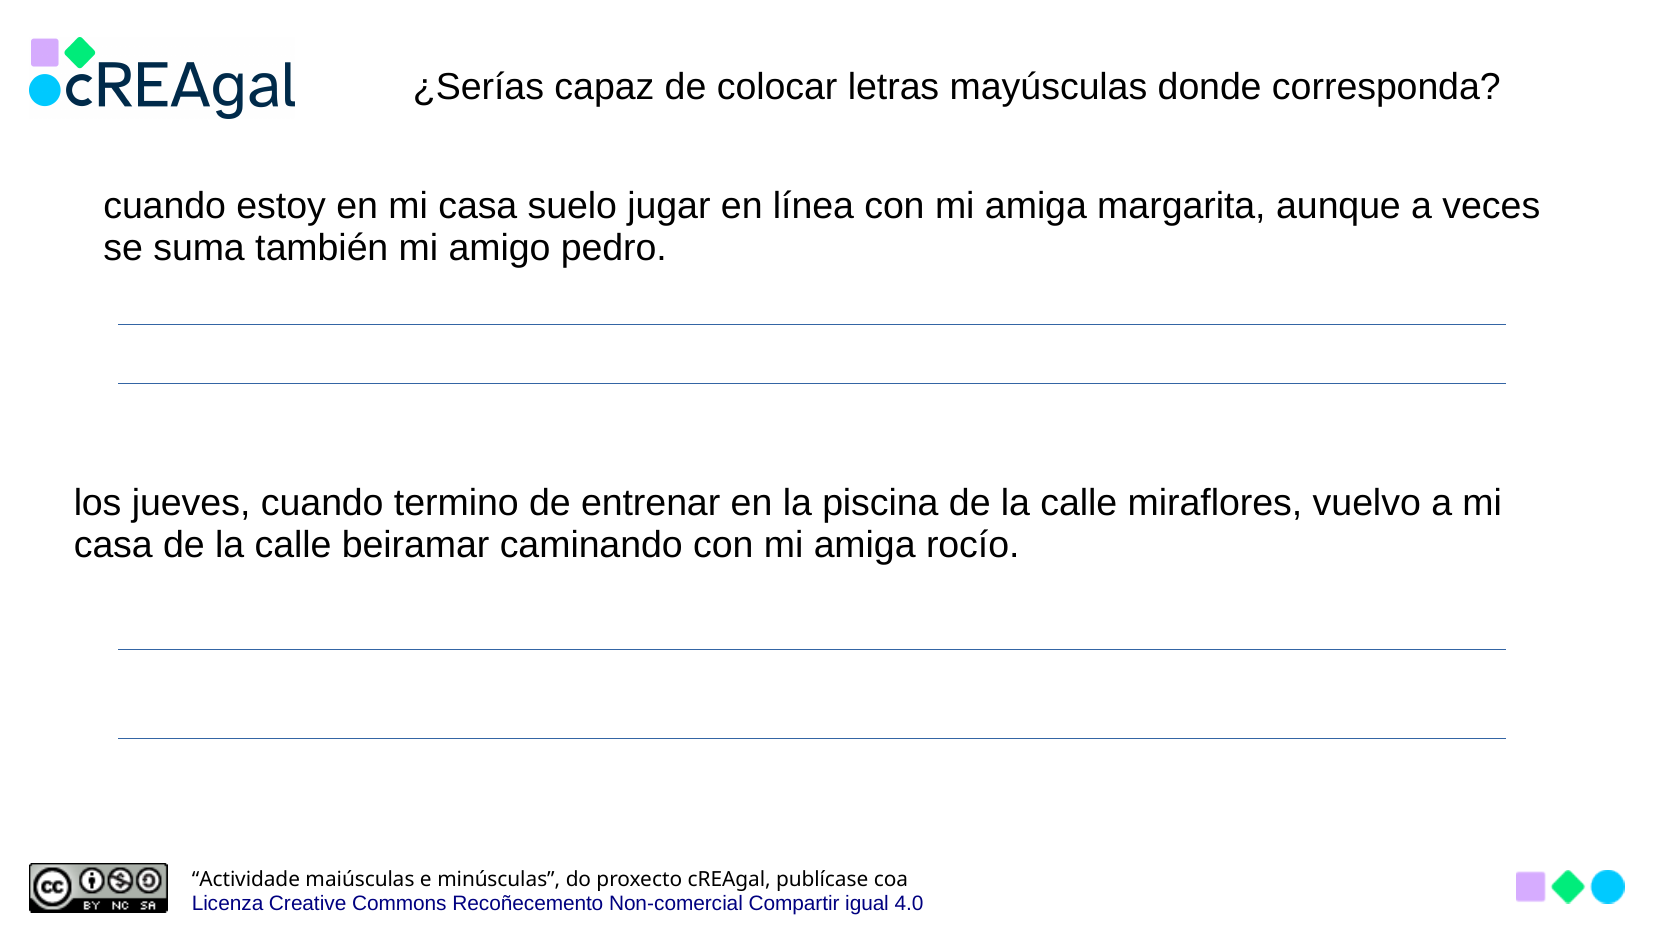

¿Serías capaz de colocar letras mayúsculas donde corresponda?
cuando estoy en mi casa suelo jugar en línea con mi amiga margarita, aunque a veces se suma también mi amigo pedro.
los jueves, cuando termino de entrenar en la piscina de la calle miraflores, vuelvo a mi casa de la calle beiramar caminando con mi amiga rocío.
“Actividade maiúsculas e minúsculas”, do proxecto cREAgal, publícase coa Licenza Creative Commons Recoñecemento Non-comercial Compartir igual 4.0